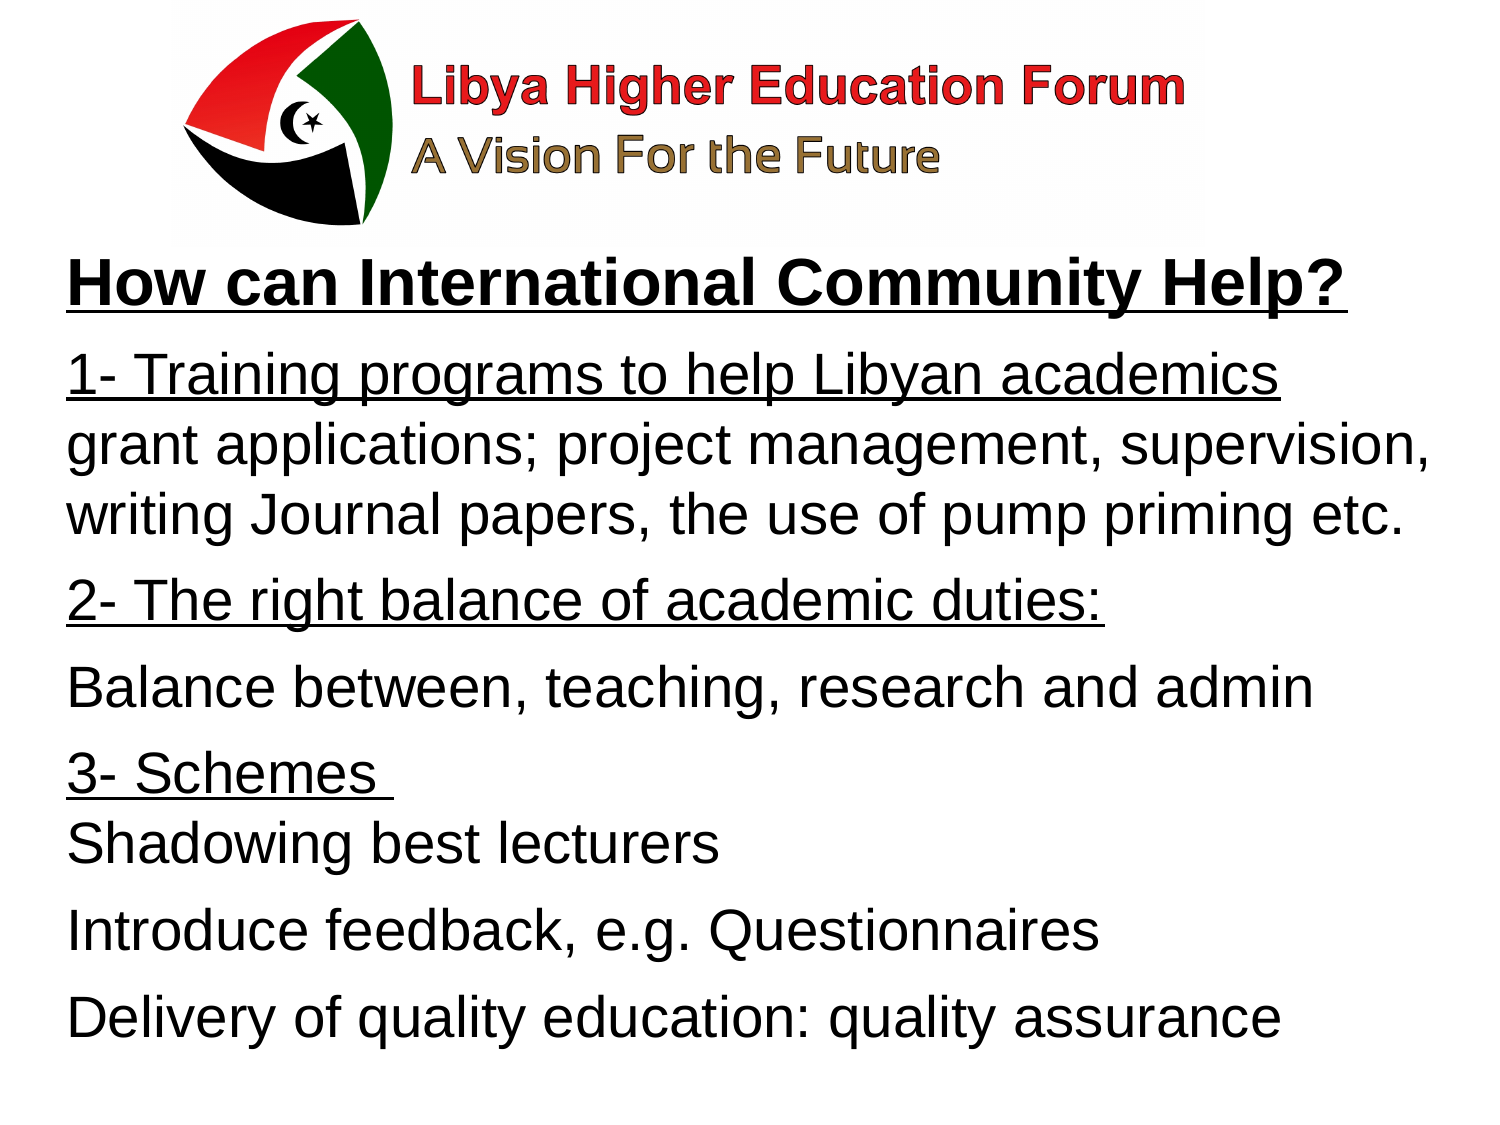

# How can International Community Help?
1- Training programs to help Libyan academics
grant applications; project management, supervision, writing Journal papers, the use of pump priming etc.
2- The right balance of academic duties:
Balance between, teaching, research and admin
3- Schemes
Shadowing best lecturers
Introduce feedback, e.g. Questionnaires
Delivery of quality education: quality assurance